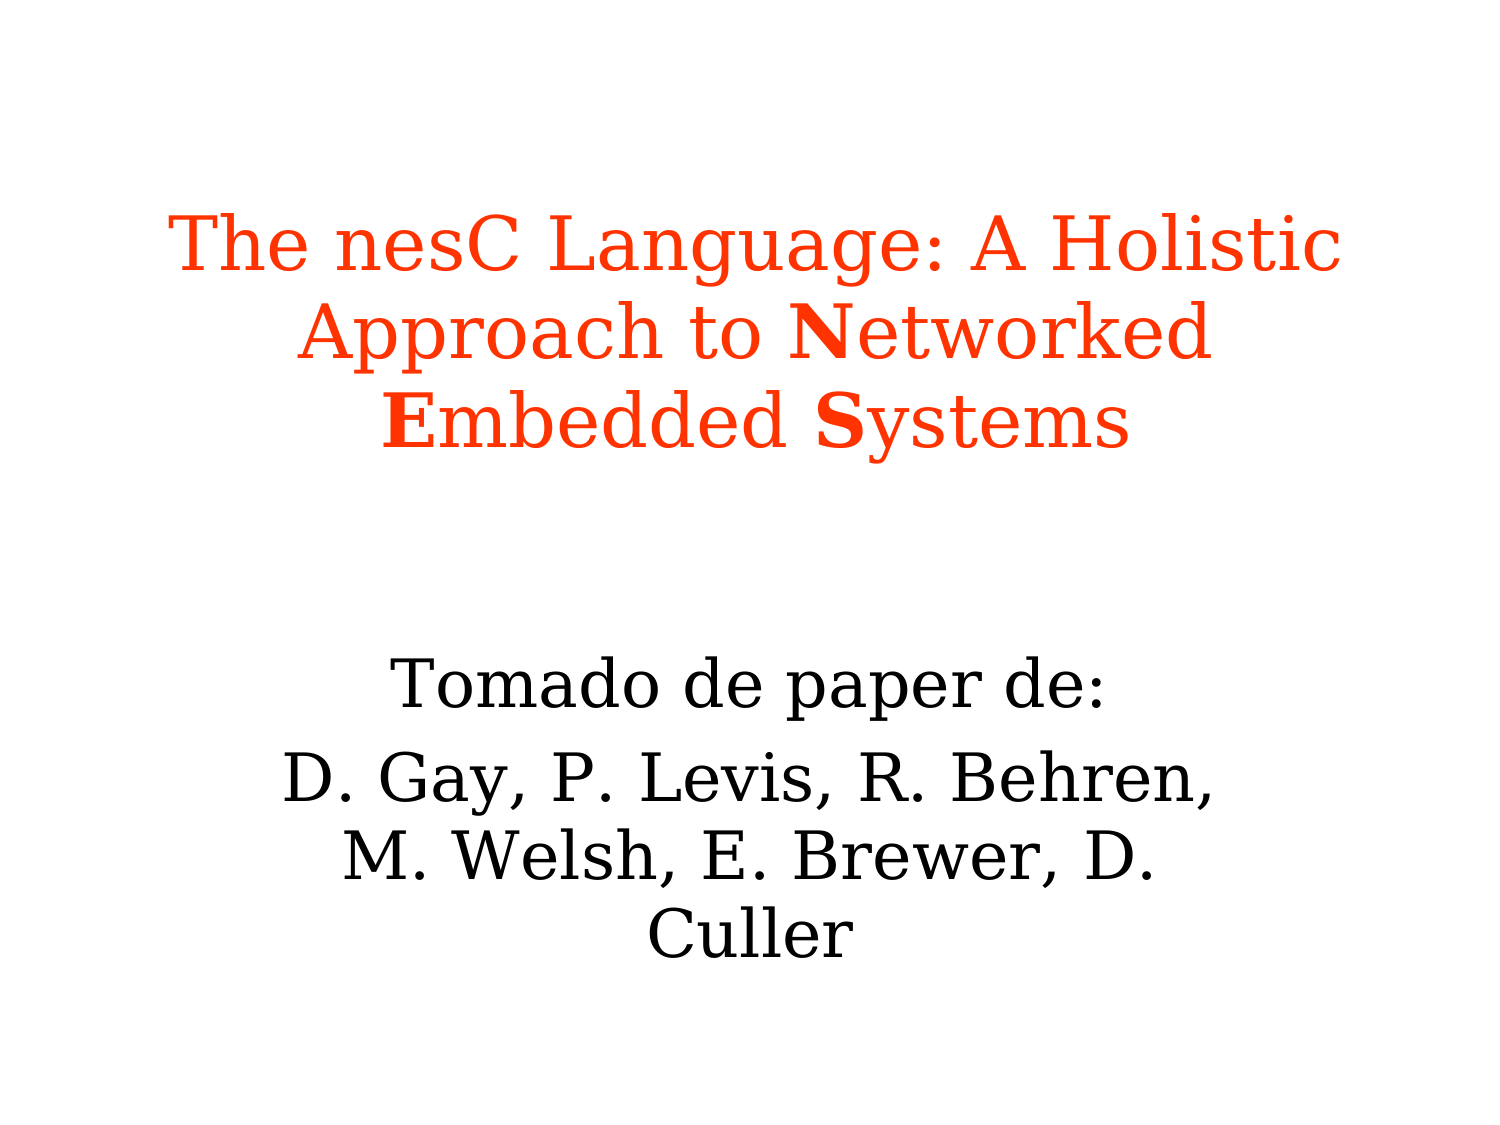

# The nesC Language: A Holistic Approach to Networked Embedded Systems
Tomado de paper de:
D. Gay, P. Levis, R. Behren, M. Welsh, E. Brewer, D. Culler